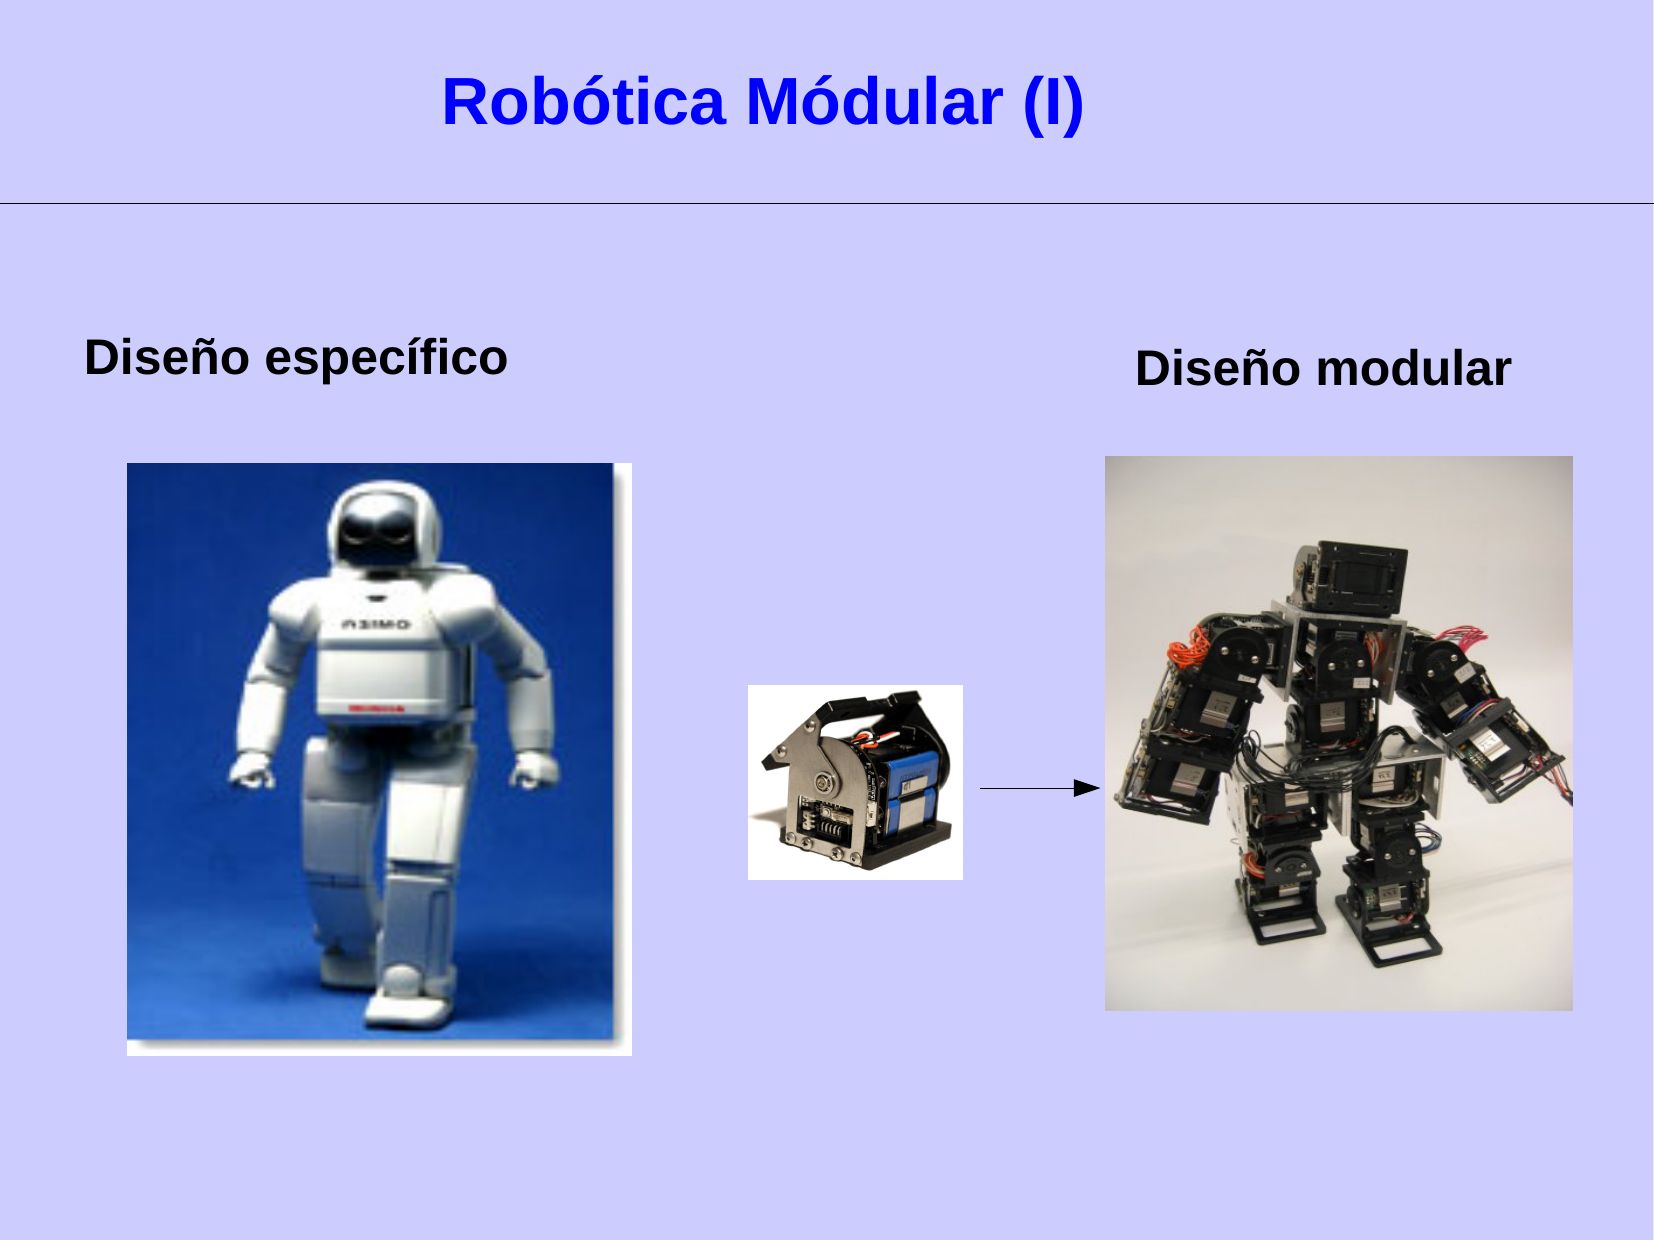

# Robótica Módular (I)
 Diseño específico
 Diseño modular